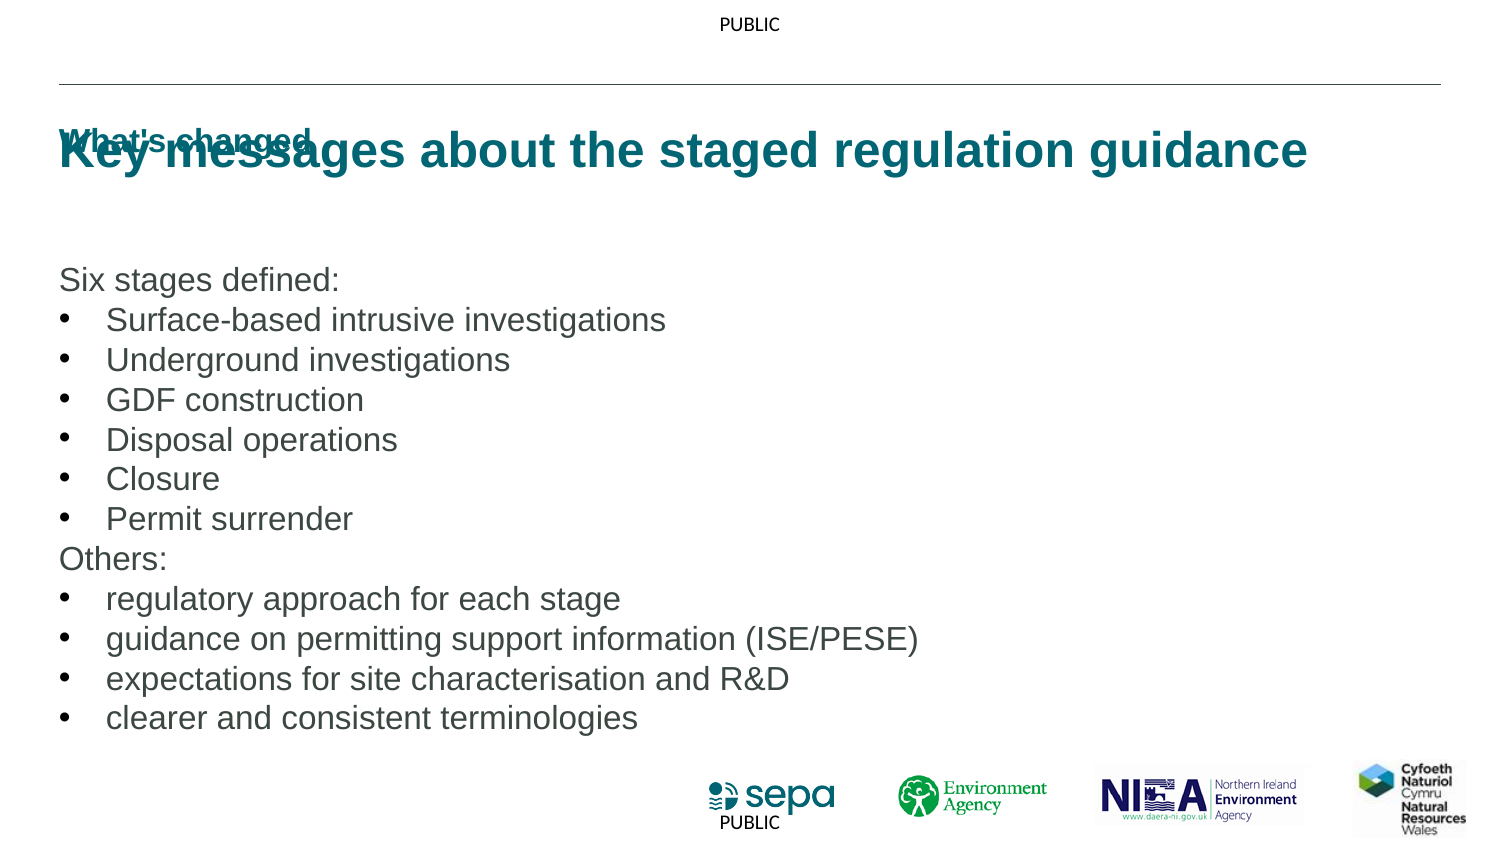

# Key messages about the staged regulation guidance
What's changed
Six stages defined:
Surface-based intrusive investigations
Underground investigations
GDF construction
Disposal operations
Closure
Permit surrender
Others:
regulatory approach for each stage
guidance on permitting support information (ISE/PESE)
expectations for site characterisation and R&D
clearer and consistent terminologies